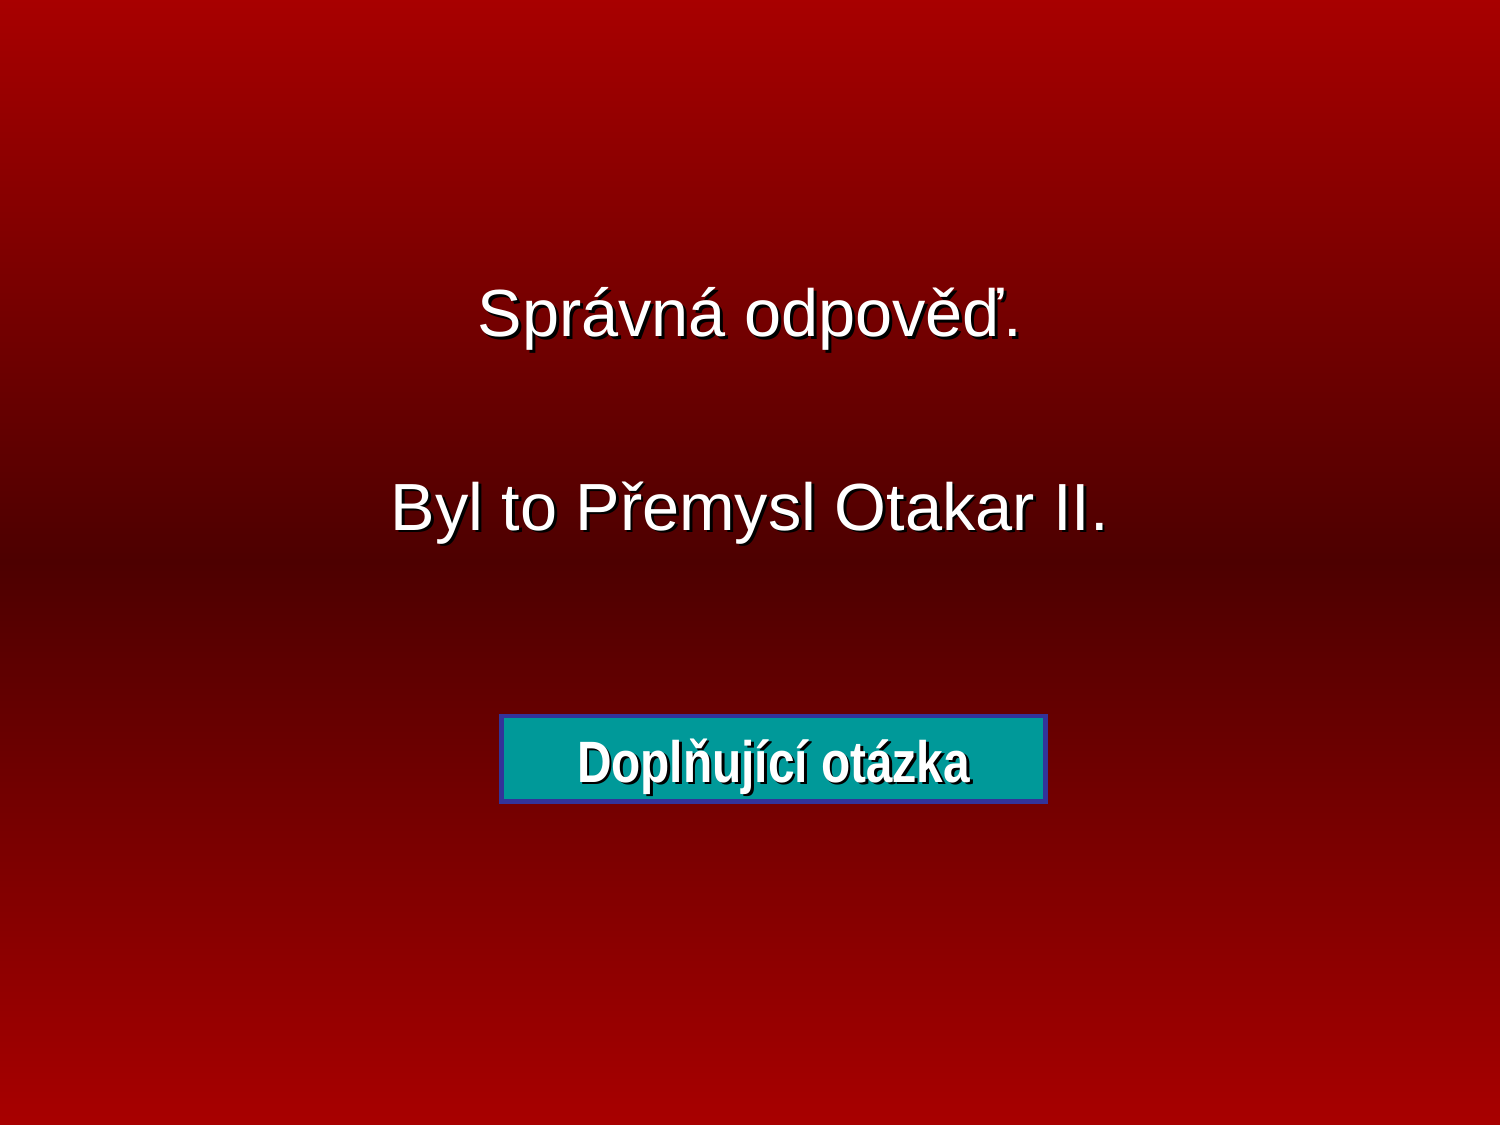

#
Správná odpověď.
Byl to Přemysl Otakar II.
Doplňující otázka